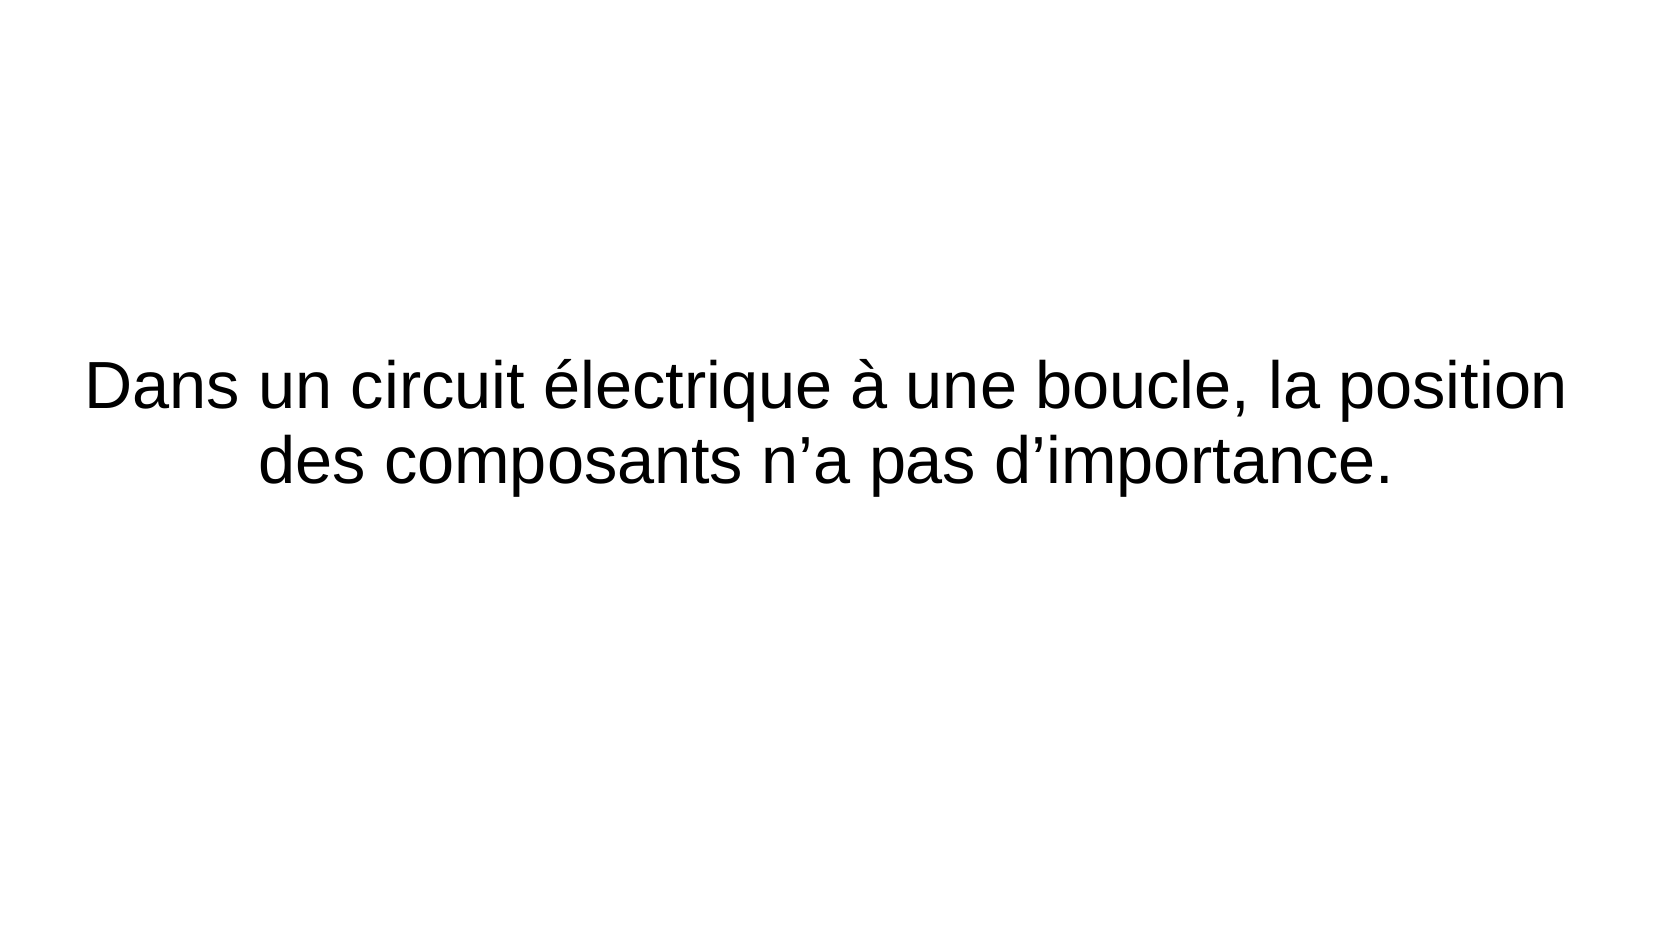

# Dans un circuit électrique à une boucle, la position des composants n’a pas d’importance.